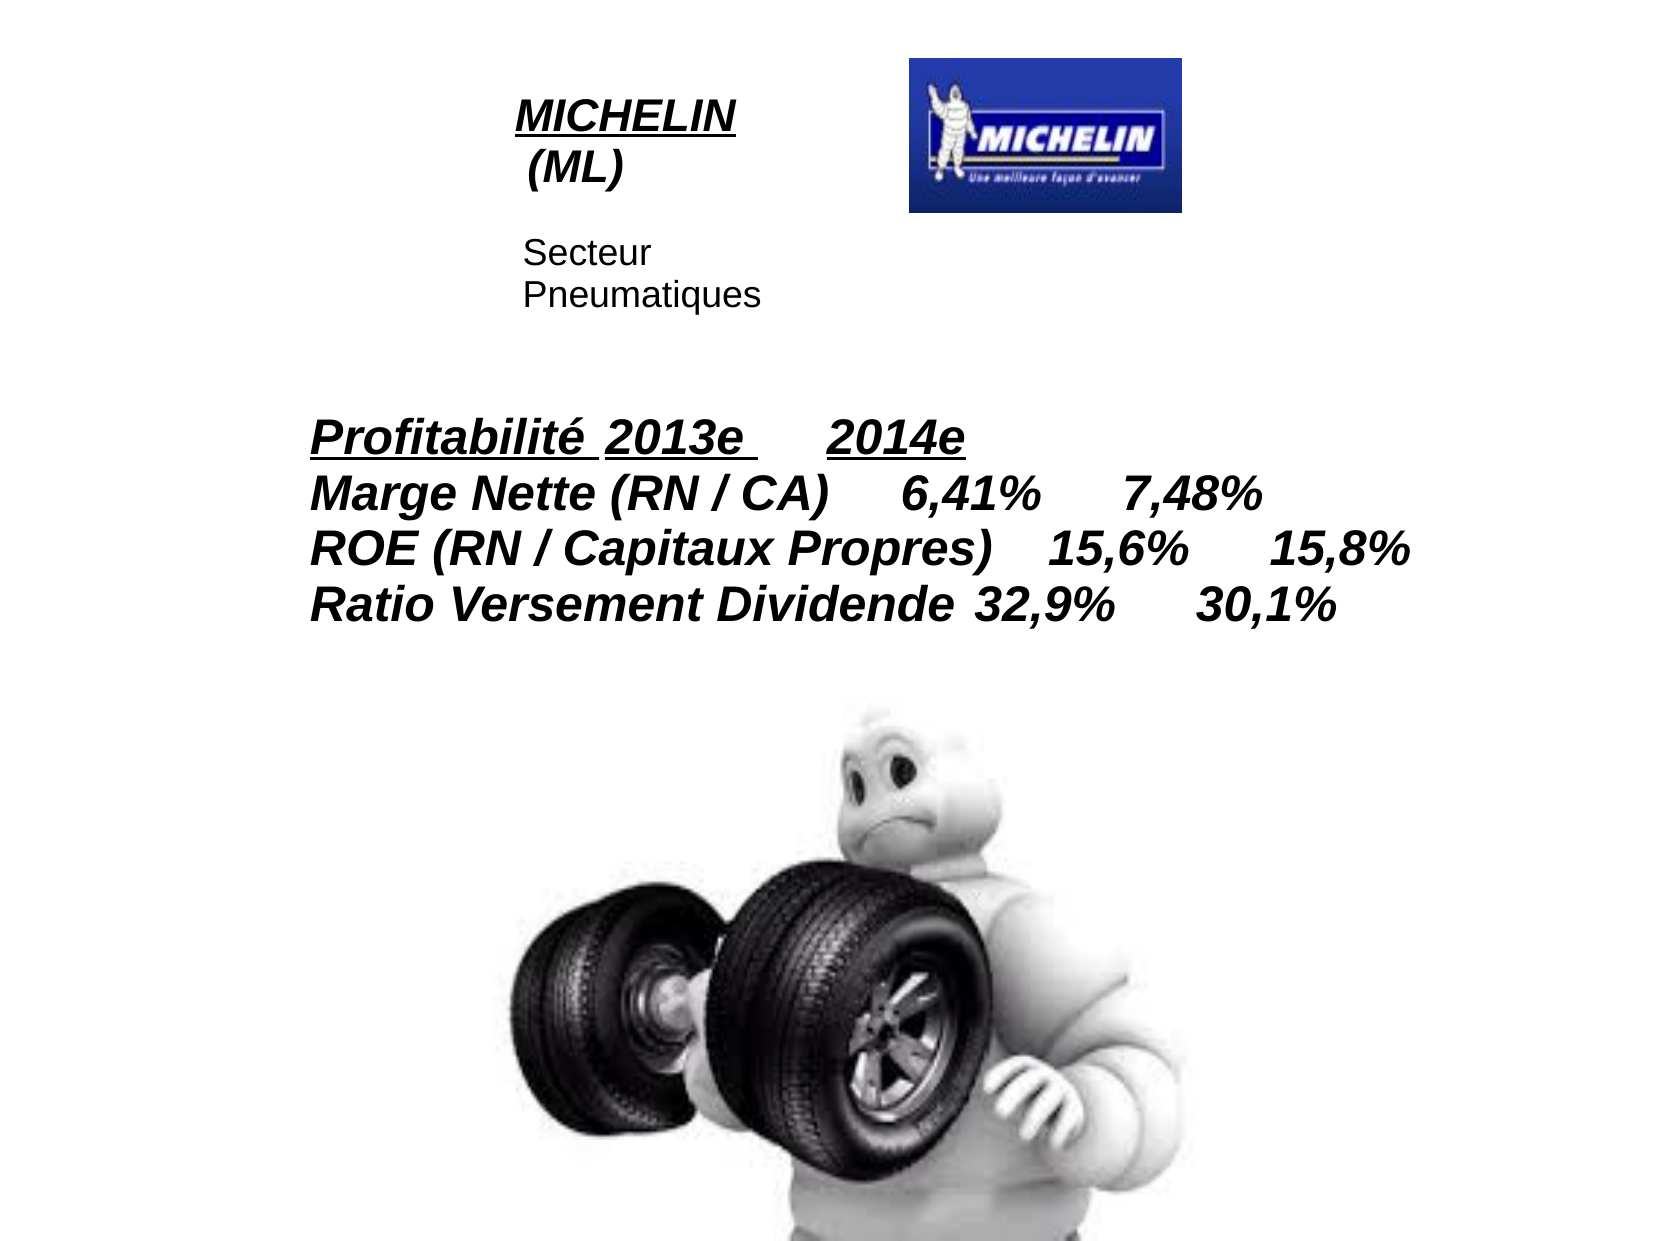

MICHELIN
 (ML)
Secteur
Pneumatiques
Profitabilité 	2013e 	2014e
Marge Nette (RN / CA) 	6,41% 	7,48%
ROE (RN / Capitaux Propres) 	15,6% 	15,8%
Ratio Versement Dividende 	32,9% 	30,1%